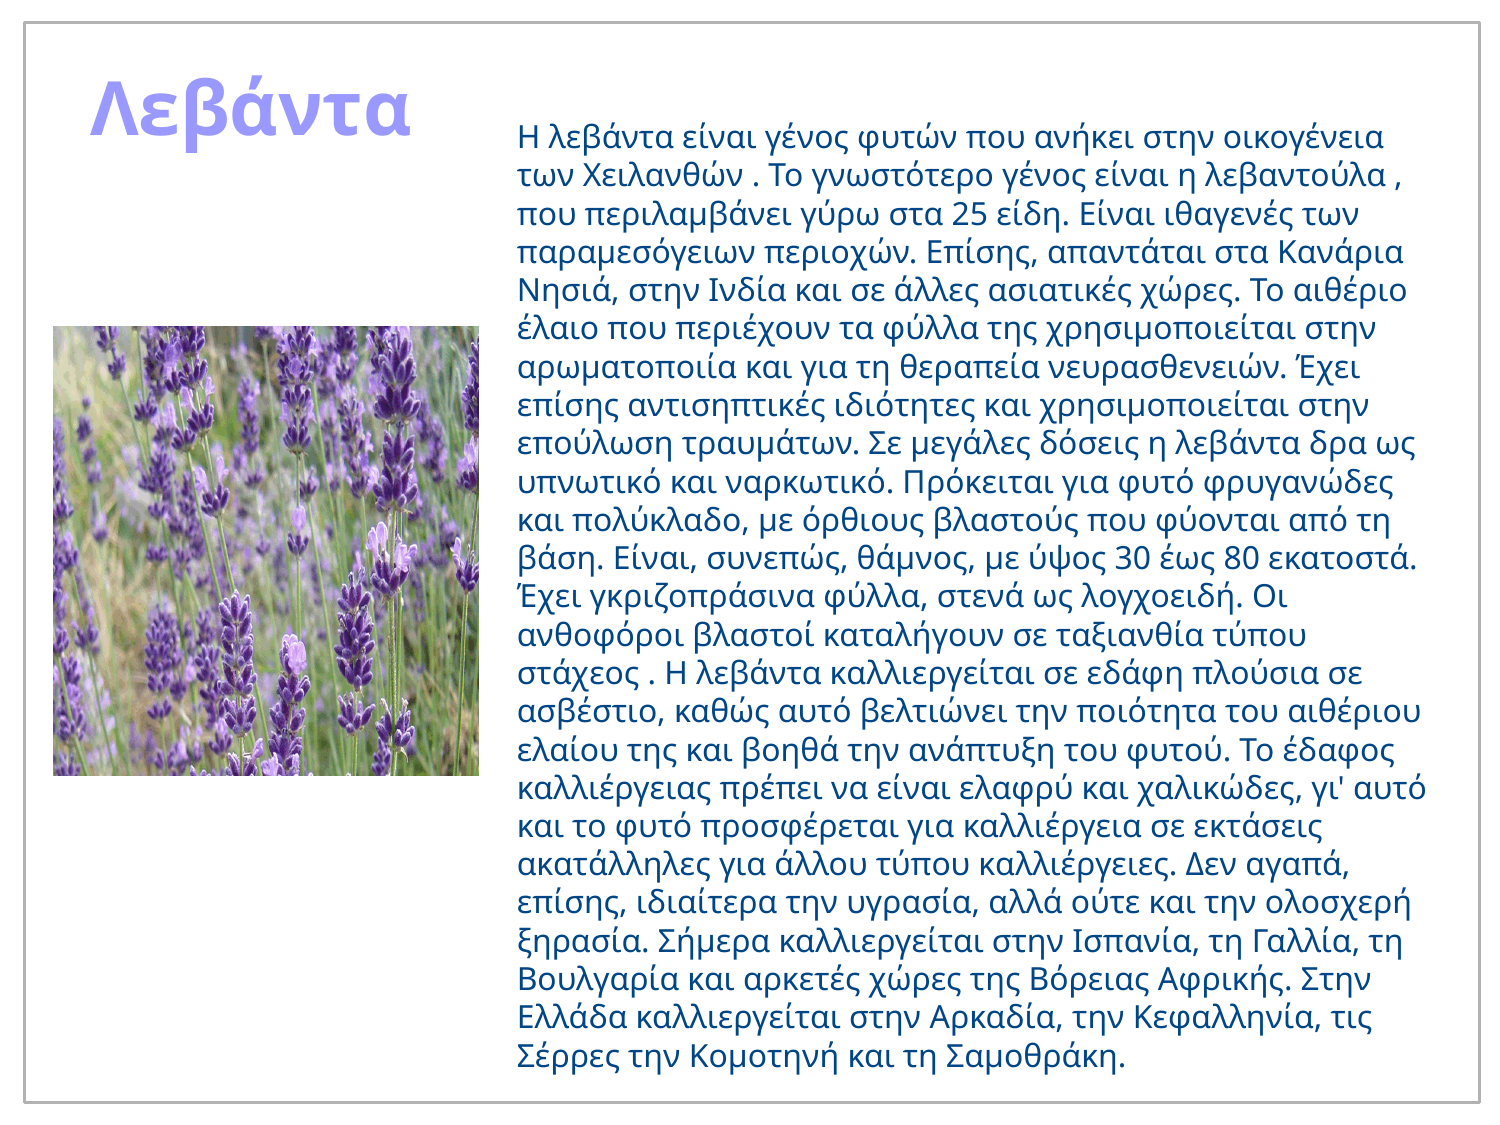

# Λεβάντα
Η λεβάντα είναι γένος φυτών που ανήκει στην οικογένεια των Χειλανθών . Το γνωστότερο γένος είναι η λεβαντούλα , που περιλαμβάνει γύρω στα 25 είδη. Είναι ιθαγενές των παραμεσόγειων περιοχών. Επίσης, απαντάται στα Κανάρια Νησιά, στην Ινδία και σε άλλες ασιατικές χώρες. Το αιθέριο έλαιο που περιέχουν τα φύλλα της χρησιμοποιείται στην αρωματοποιία και για τη θεραπεία νευρασθενειών. Έχει επίσης αντισηπτικές ιδιότητες και χρησιμοποιείται στην επούλωση τραυμάτων. Σε μεγάλες δόσεις η λεβάντα δρα ως υπνωτικό και ναρκωτικό. Πρόκειται για φυτό φρυγανώδες και πολύκλαδο, με όρθιους βλαστούς που φύονται από τη βάση. Είναι, συνεπώς, θάμνος, με ύψος 30 έως 80 εκατοστά. Έχει γκριζοπράσινα φύλλα, στενά ως λογχοειδή. Οι ανθοφόροι βλαστοί καταλήγουν σε ταξιανθία τύπου στάχεος . Η λεβάντα καλλιεργείται σε εδάφη πλούσια σε ασβέστιο, καθώς αυτό βελτιώνει την ποιότητα του αιθέριου ελαίου της και βοηθά την ανάπτυξη του φυτού. Το έδαφος καλλιέργειας πρέπει να είναι ελαφρύ και χαλικώδες, γι' αυτό και το φυτό προσφέρεται για καλλιέργεια σε εκτάσεις ακατάλληλες για άλλου τύπου καλλιέργειες. Δεν αγαπά, επίσης, ιδιαίτερα την υγρασία, αλλά ούτε και την ολοσχερή ξηρασία. Σήμερα καλλιεργείται στην Ισπανία, τη Γαλλία, τη Βουλγαρία και αρκετές χώρες της Βόρειας Αφρικής. Στην Ελλάδα καλλιεργείται στην Αρκαδία, την Κεφαλληνία, τις Σέρρες την Κομοτηνή και τη Σαμοθράκη.